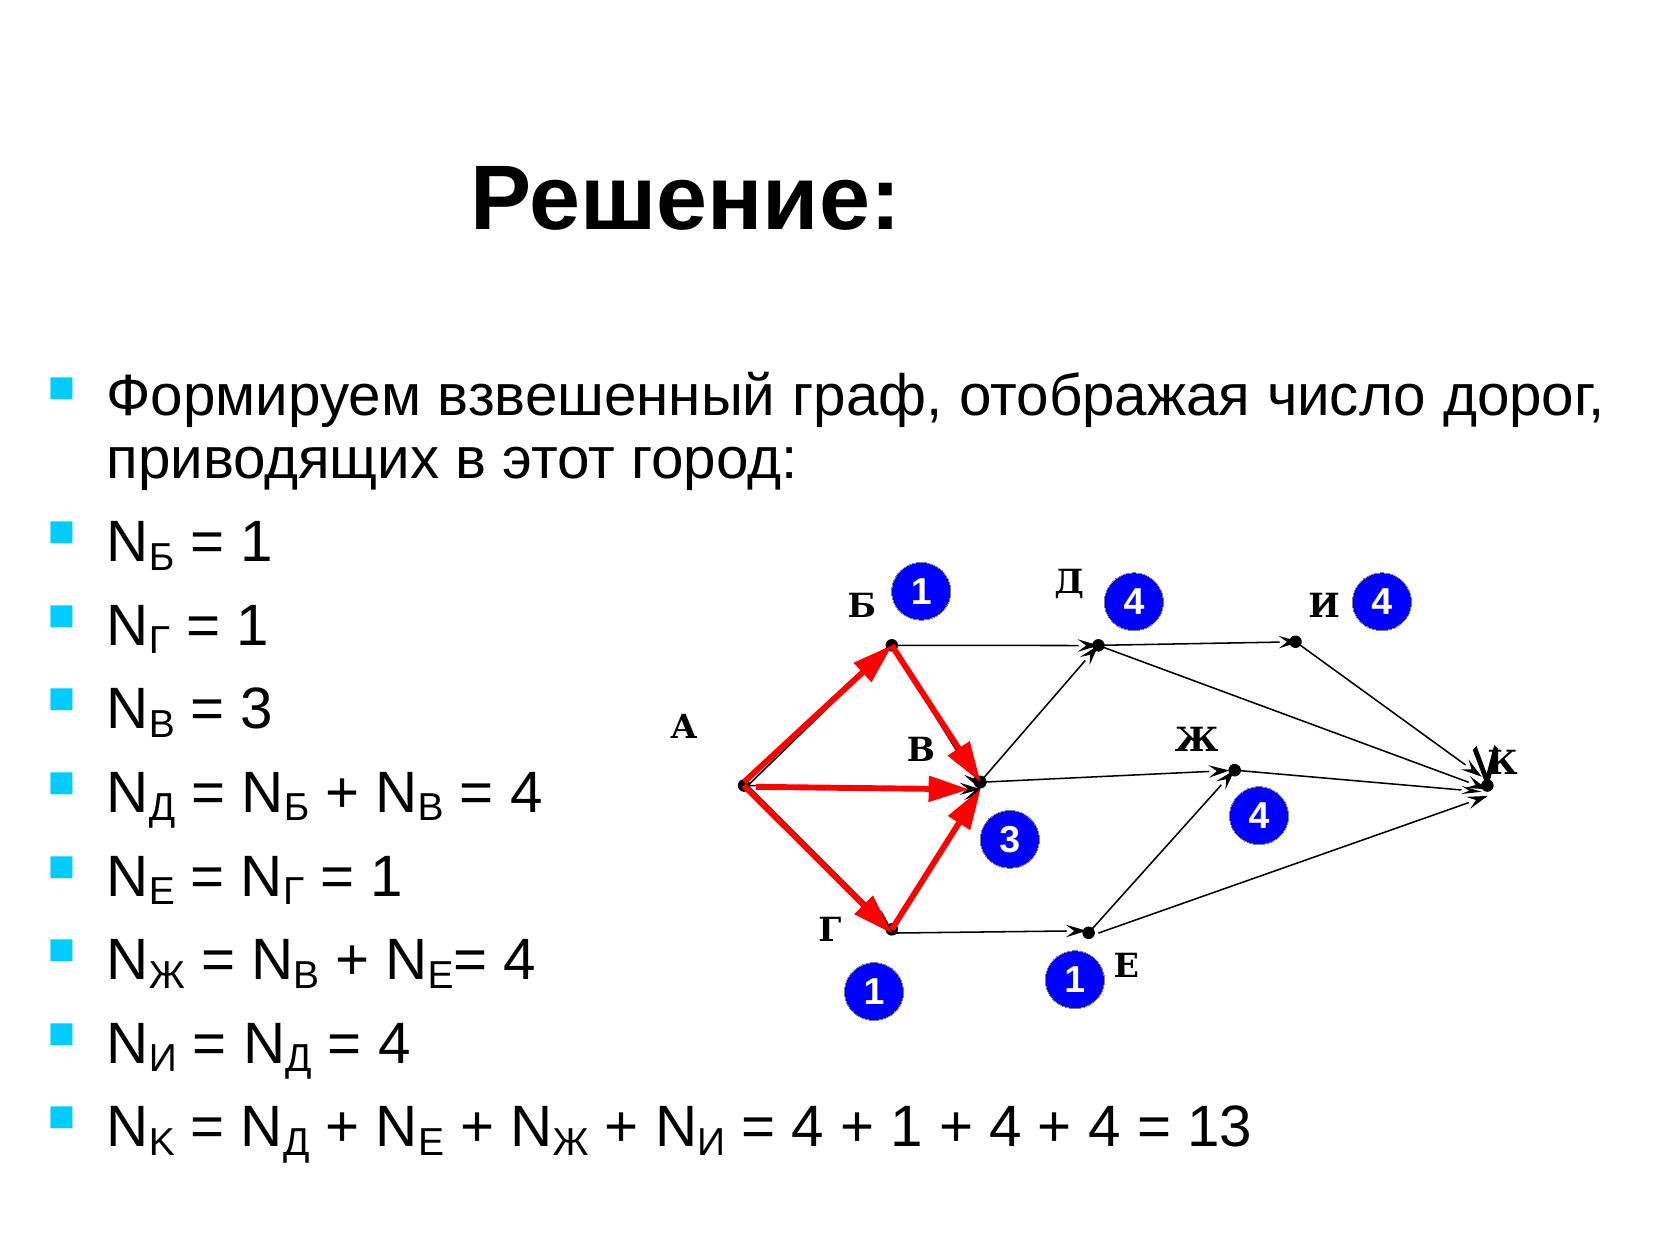

# Решение:
Формируем взвешенный граф, отображая число дорог, приводящих в этот город:
NБ = 1
NГ = 1
NВ = 3
NД = NБ + NВ = 4
NЕ = NГ = 1
NЖ = NВ + NЕ= 4
NИ = NД = 4
NK = NД + NE + NЖ + NИ = 4 + 1 + 4 + 4 = 13
Д
И
Б
А
Ж
В
К
Г
Е
1
4
4
4
3
1
1